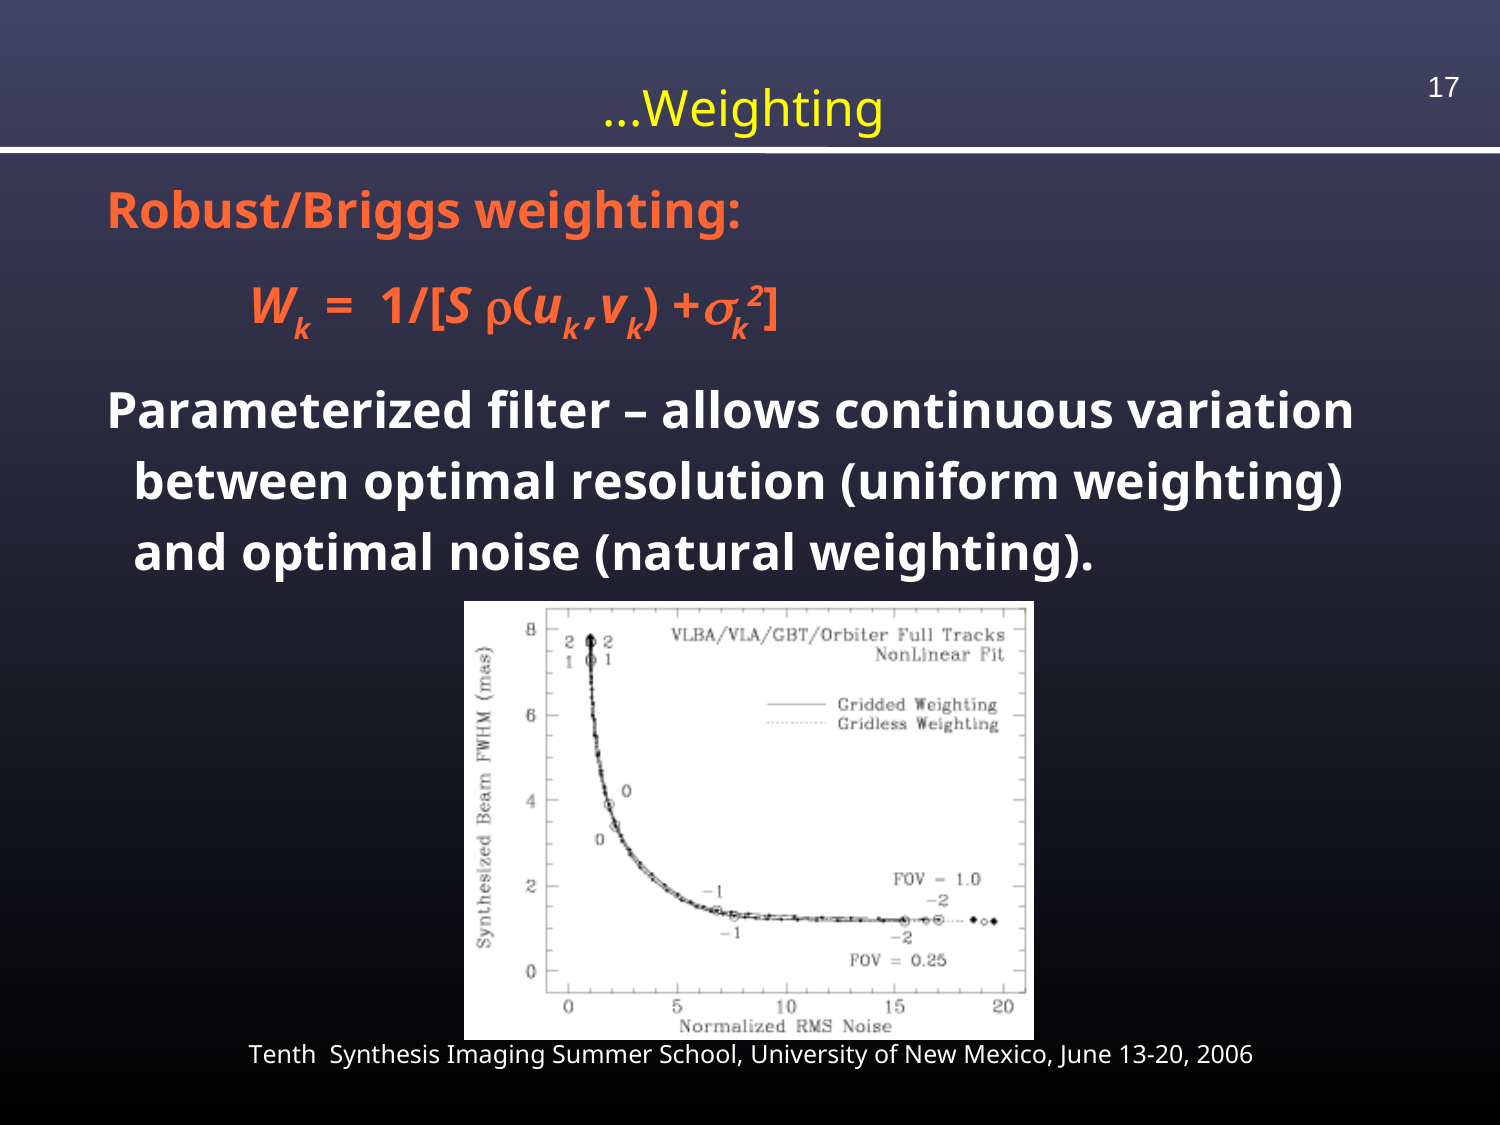

# ...Weighting
Robust/Briggs weighting:
 Wk = 1/[S uk ,vk) +sk2]
Parameterized filter – allows continuous variation between optimal resolution (uniform weighting) and optimal noise (natural weighting).